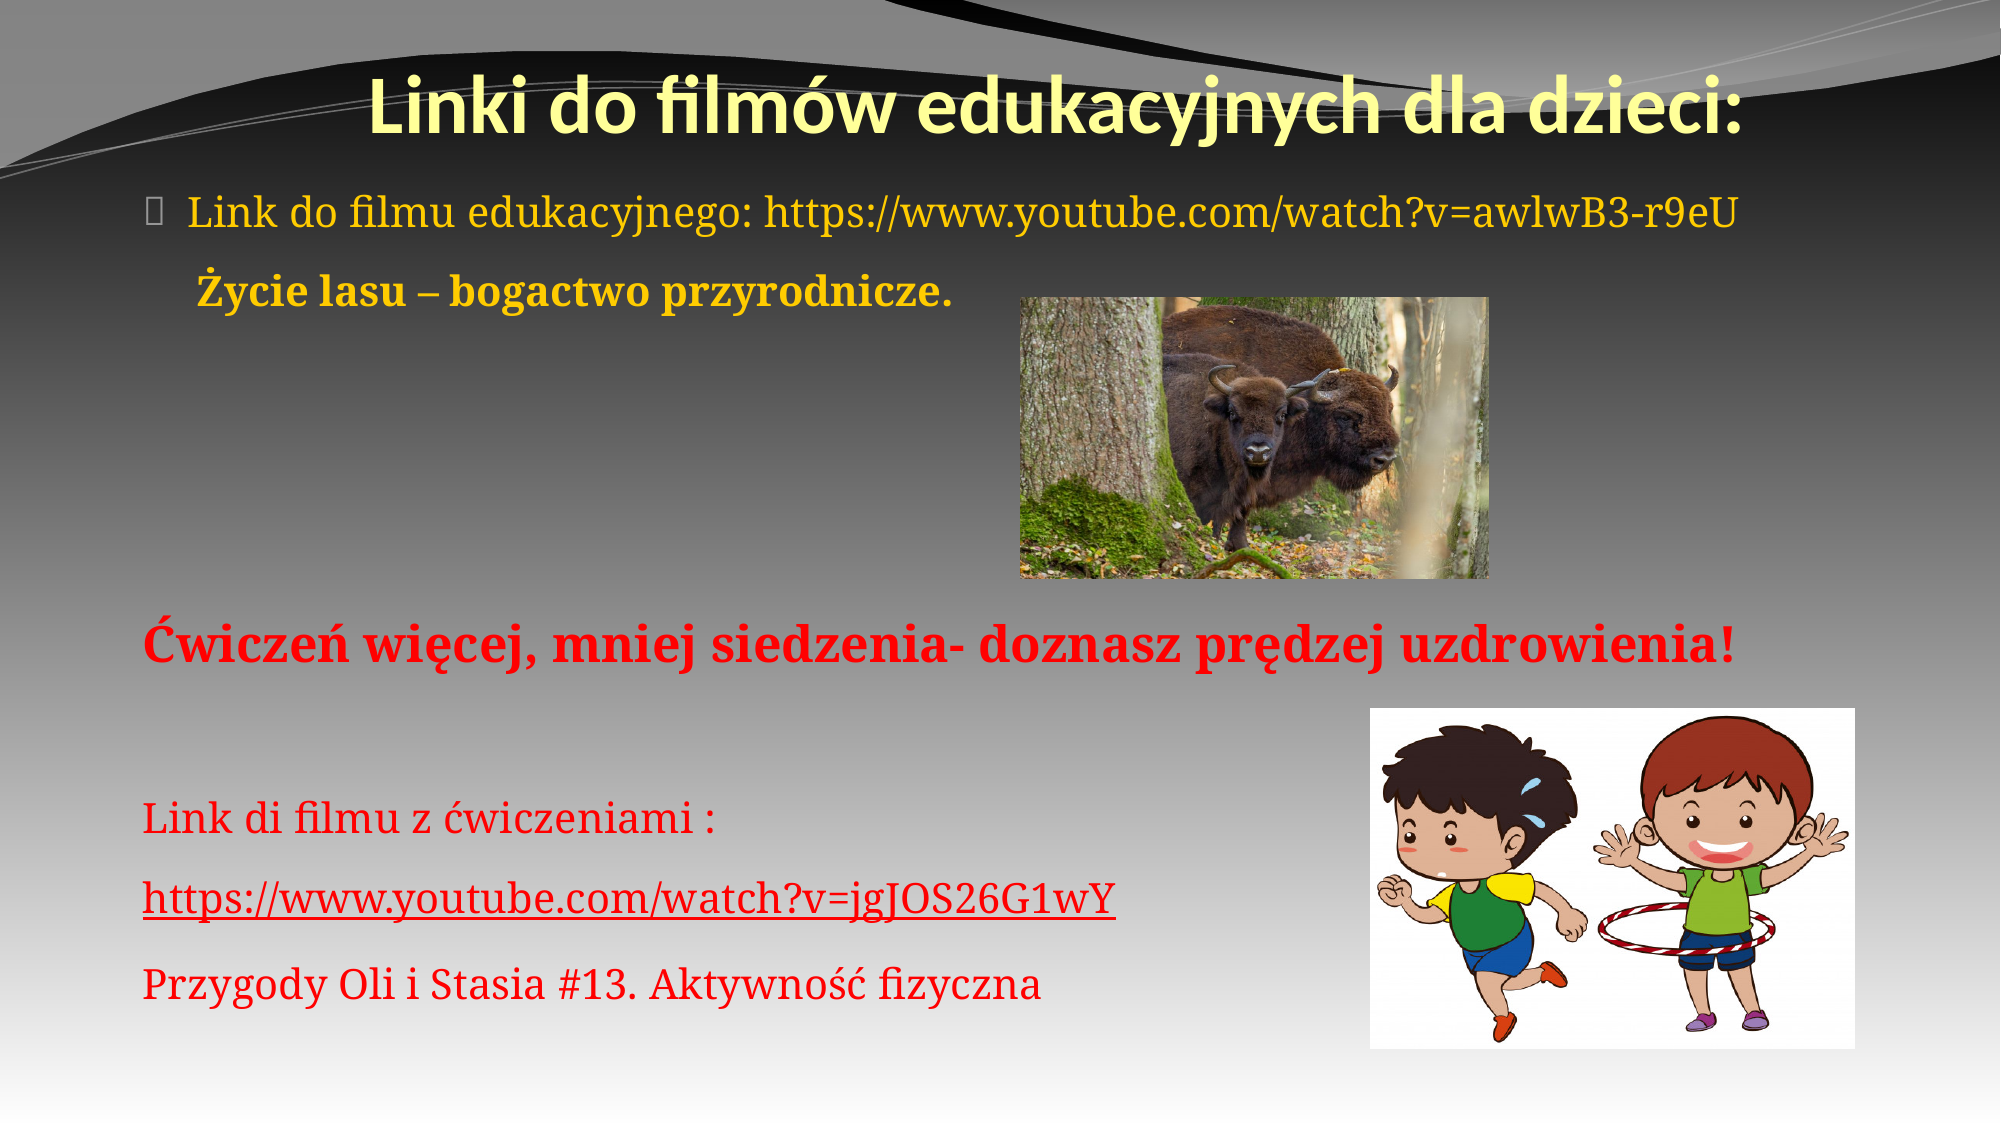

# Linki do filmów edukacyjnych dla dzieci:
Link do filmu edukacyjnego: https://www.youtube.com/watch?v=awlwB3-r9eU
 Życie lasu – bogactwo przyrodnicze.
Ćwiczeń więcej, mniej siedzenia- doznasz prędzej uzdrowienia!
Link di filmu z ćwiczeniami :
https://www.youtube.com/watch?v=jgJOS26G1wY
Przygody Oli i Stasia #13. Aktywność fizyczna